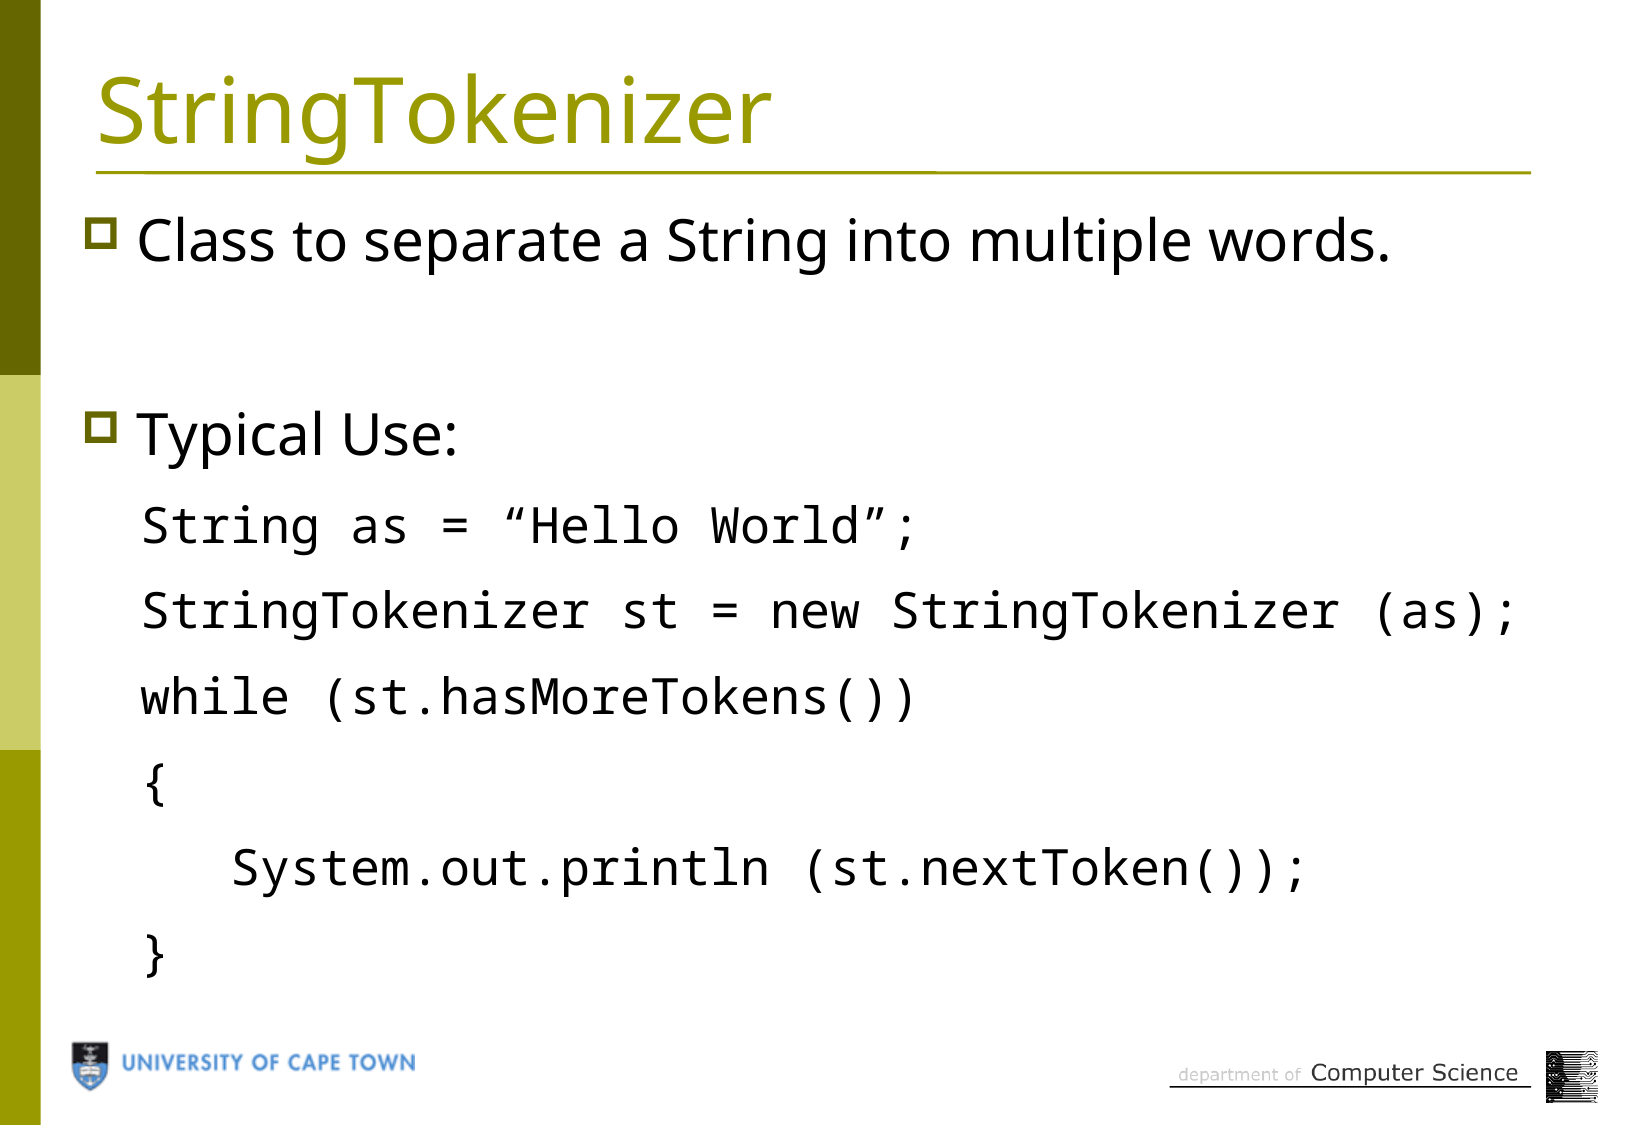

# StringTokenizer
Class to separate a String into multiple words.
Typical Use:
String as = “Hello World”;
StringTokenizer st = new StringTokenizer (as);
while (st.hasMoreTokens())
{
 System.out.println (st.nextToken());
}